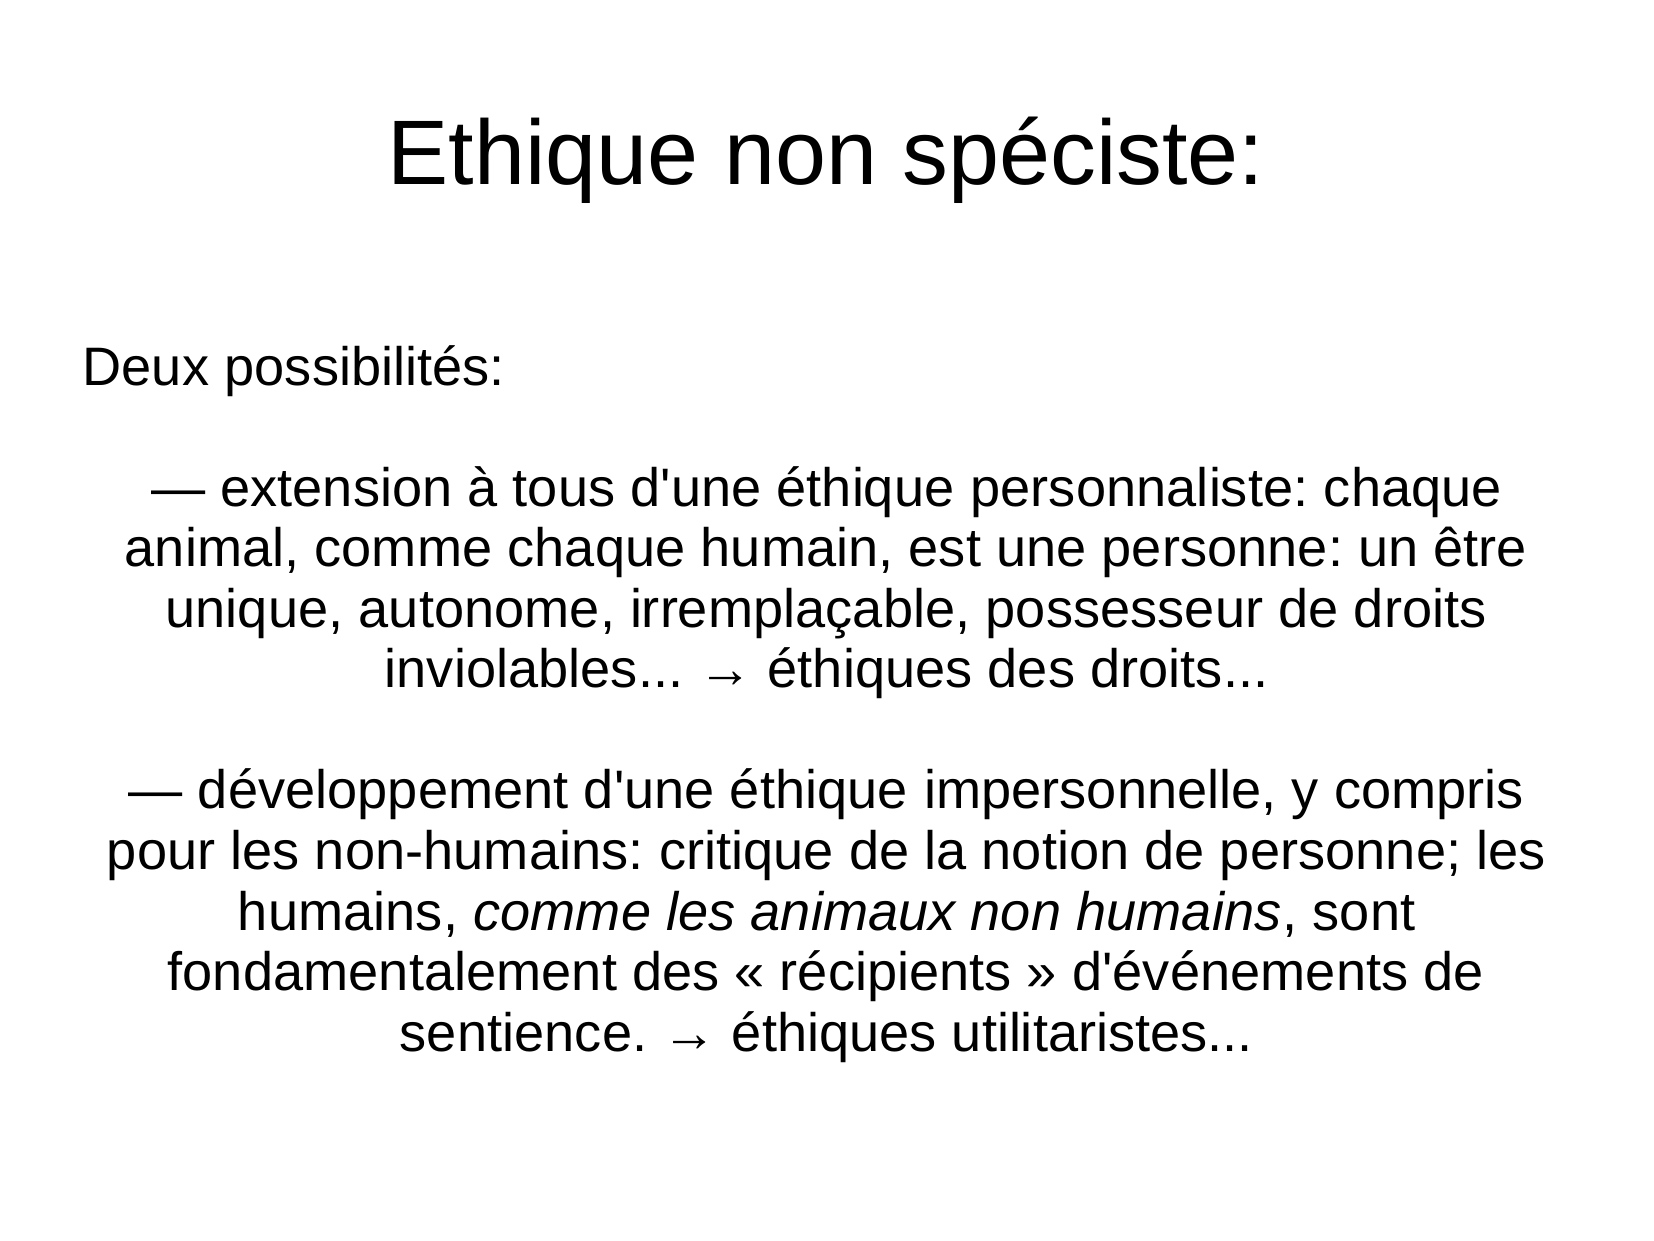

# Ethique non spéciste:
Deux possibilités:
— extension à tous d'une éthique personnaliste: chaque animal, comme chaque humain, est une personne: un être unique, autonome, irremplaçable, possesseur de droits inviolables... → éthiques des droits...
— développement d'une éthique impersonnelle, y compris pour les non-humains: critique de la notion de personne; les humains, comme les animaux non humains, sont fondamentalement des « récipients » d'événements de sentience. → éthiques utilitaristes...